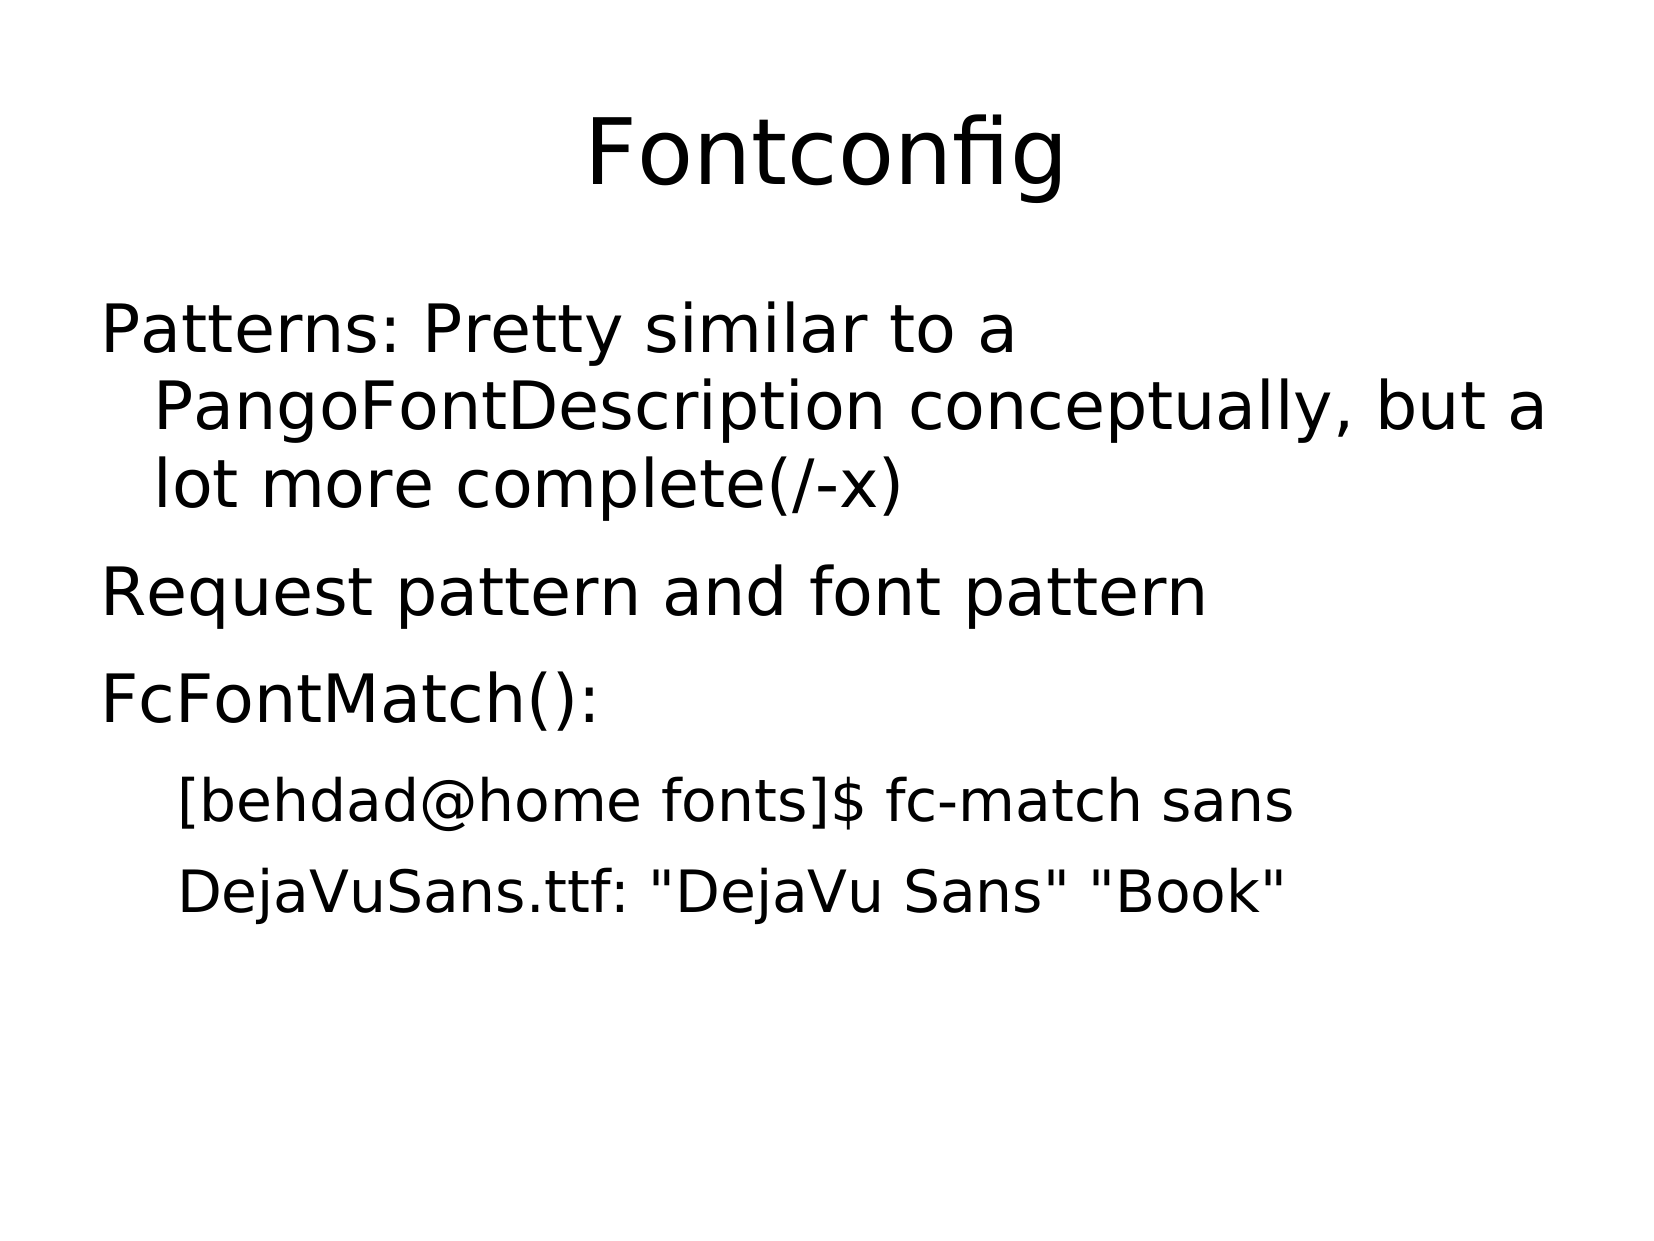

# Fontconfig
Patterns: Pretty similar to a PangoFontDescription conceptually, but a lot more complete(/-x)
Request pattern and font pattern
FcFontMatch():
[behdad@home fonts]$ fc-match sans
DejaVuSans.ttf: "DejaVu Sans" "Book"